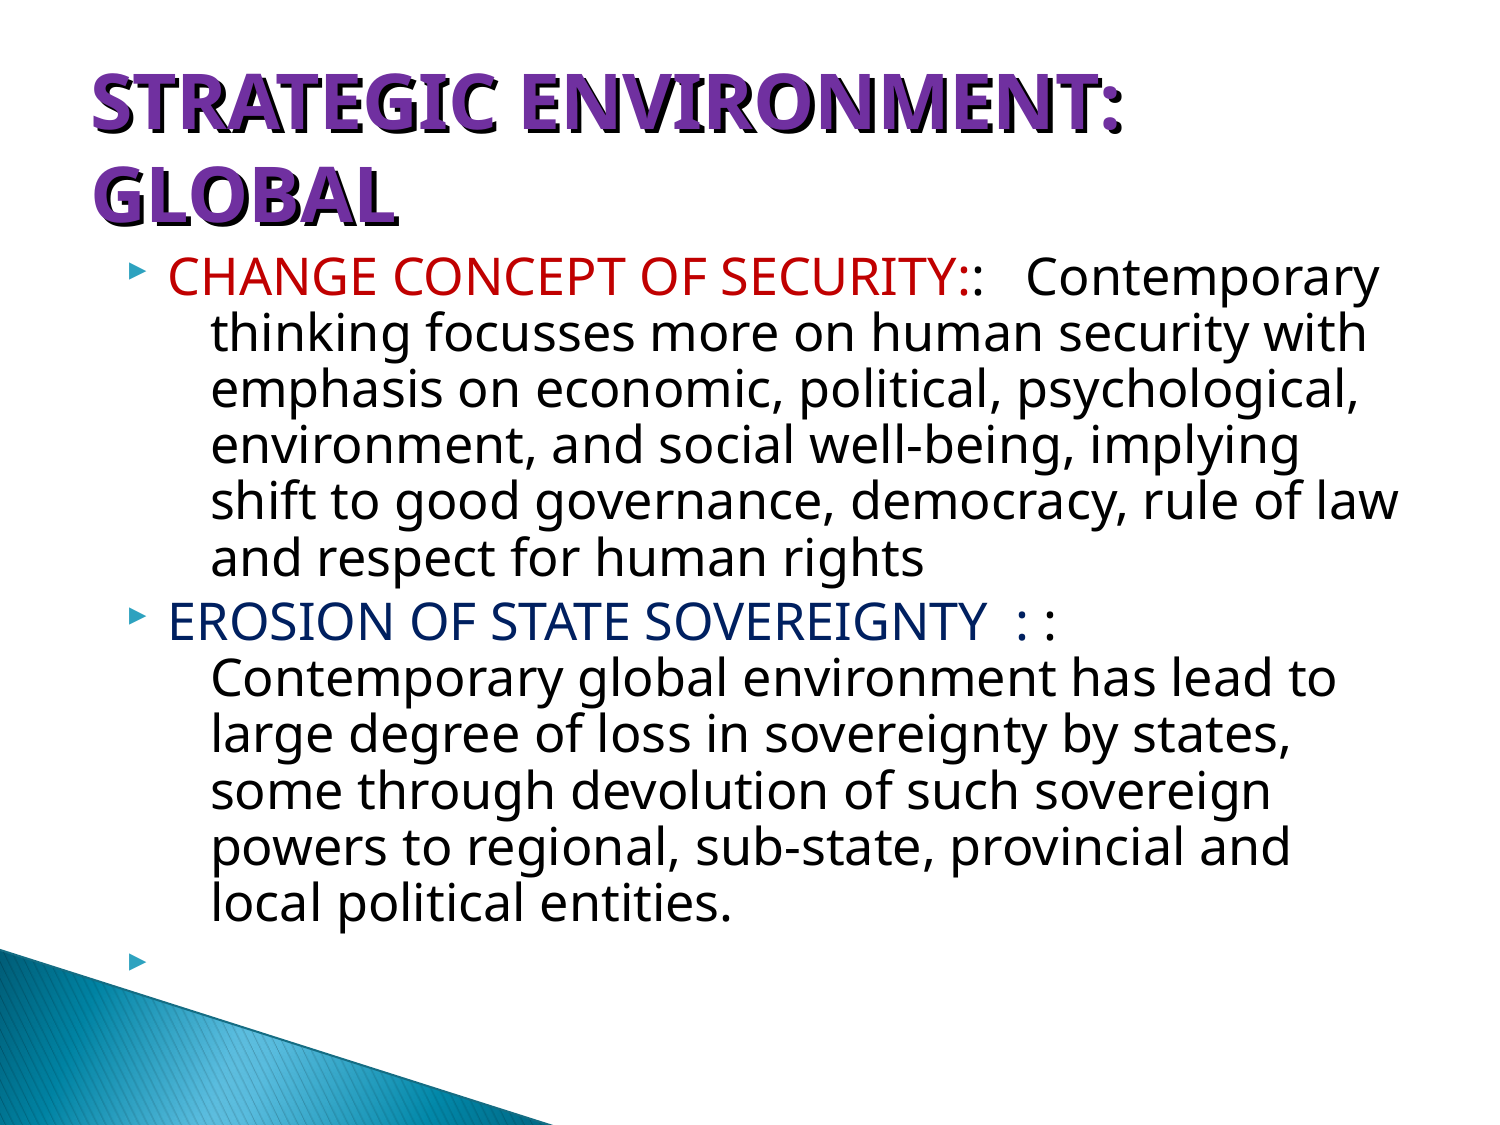

STRATEGIC ENVIRONMENT: GLOBAL
# CHANGE CONCEPT OF SECURITY:: Contemporary thinking focusses more on human security with emphasis on economic, political, psychological, environment, and social well-being, implying shift to good governance, democracy, rule of law and respect for human rights
EROSION OF STATE SOVEREIGNTY : : Contemporary global environment has lead to large degree of loss in sovereignty by states, some through devolution of such sovereign powers to regional, sub-state, provincial and local political entities.